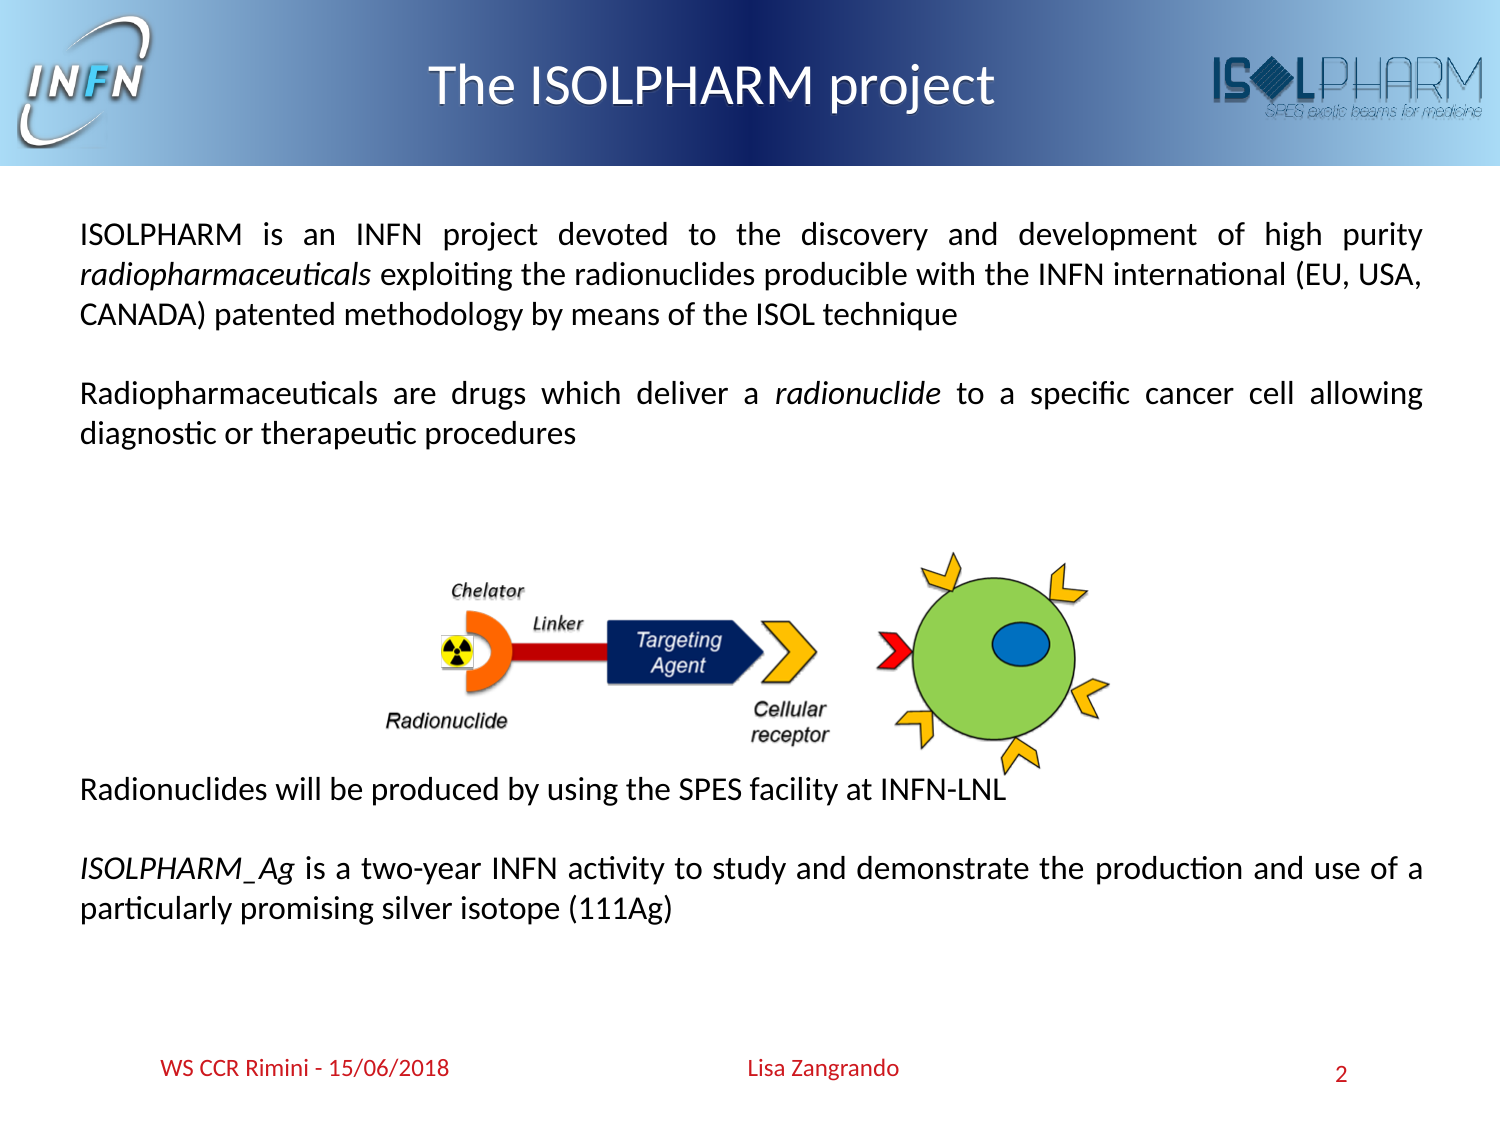

# The ISOLPHARM project
ISOLPHARM is an INFN project devoted to the discovery and development of high purity radiopharmaceuticals exploiting the radionuclides producible with the INFN international (EU, USA, CANADA) patented methodology by means of the ISOL technique
Radiopharmaceuticals are drugs which deliver a radionuclide to a specific cancer cell allowing diagnostic or therapeutic procedures
Radionuclides will be produced by using the SPES facility at INFN-LNL
ISOLPHARM_Ag is a two-year INFN activity to study and demonstrate the production and use of a particularly promising silver isotope (111Ag)
2